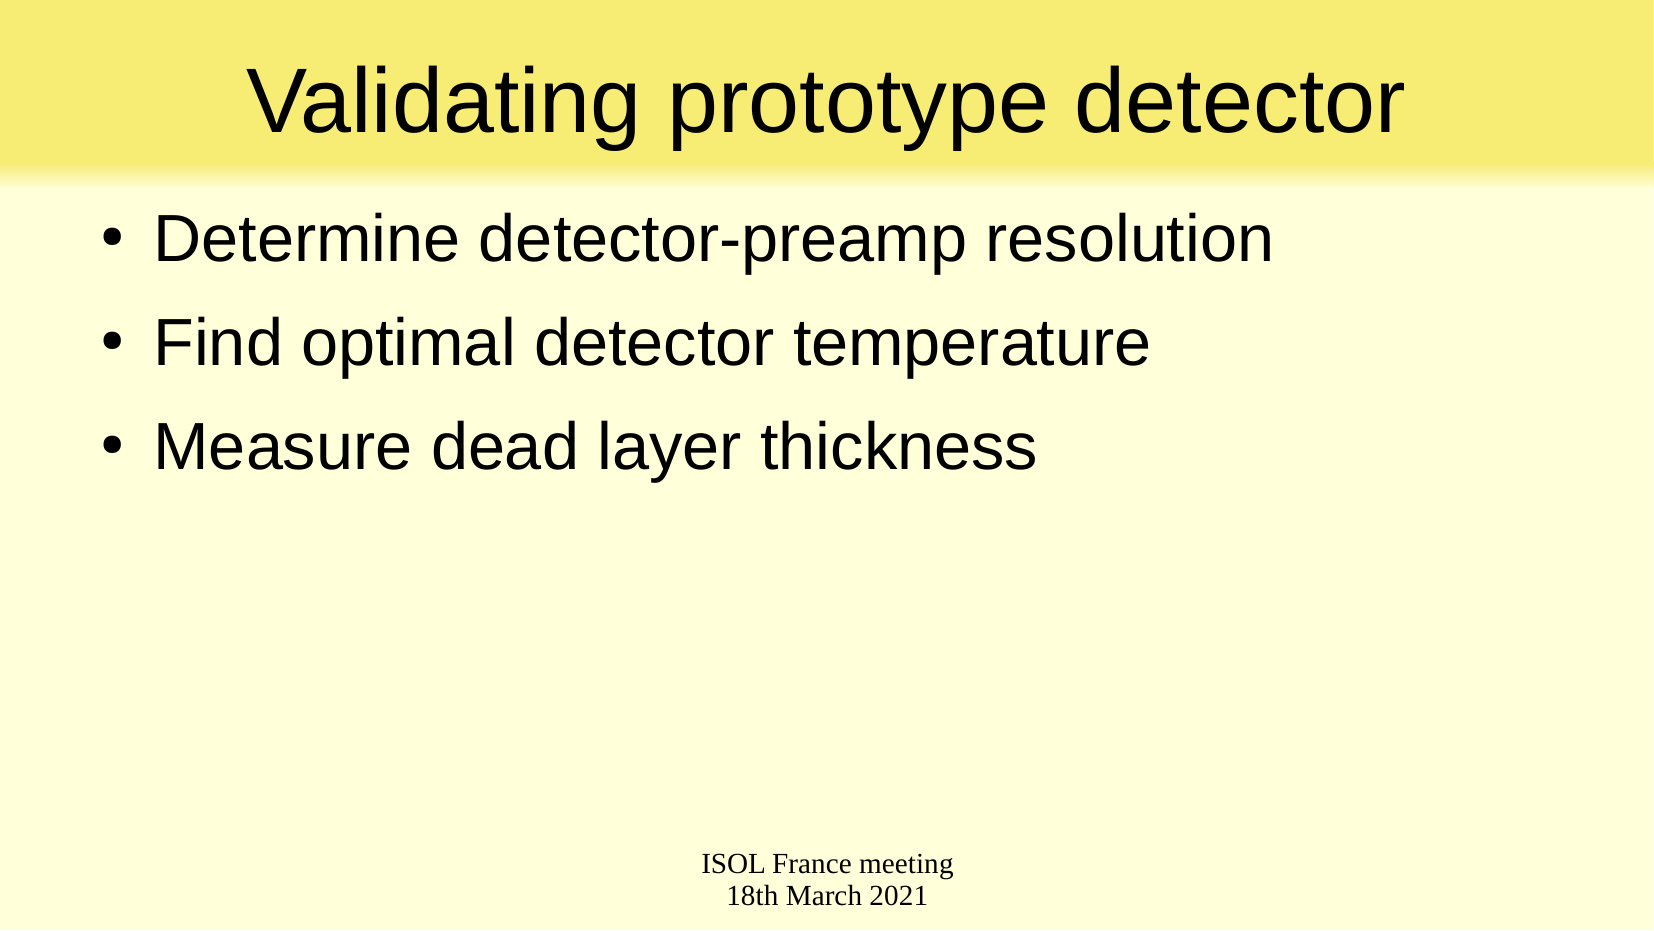

# Validating prototype detector
Determine detector-preamp resolution
Find optimal detector temperature
Measure dead layer thickness